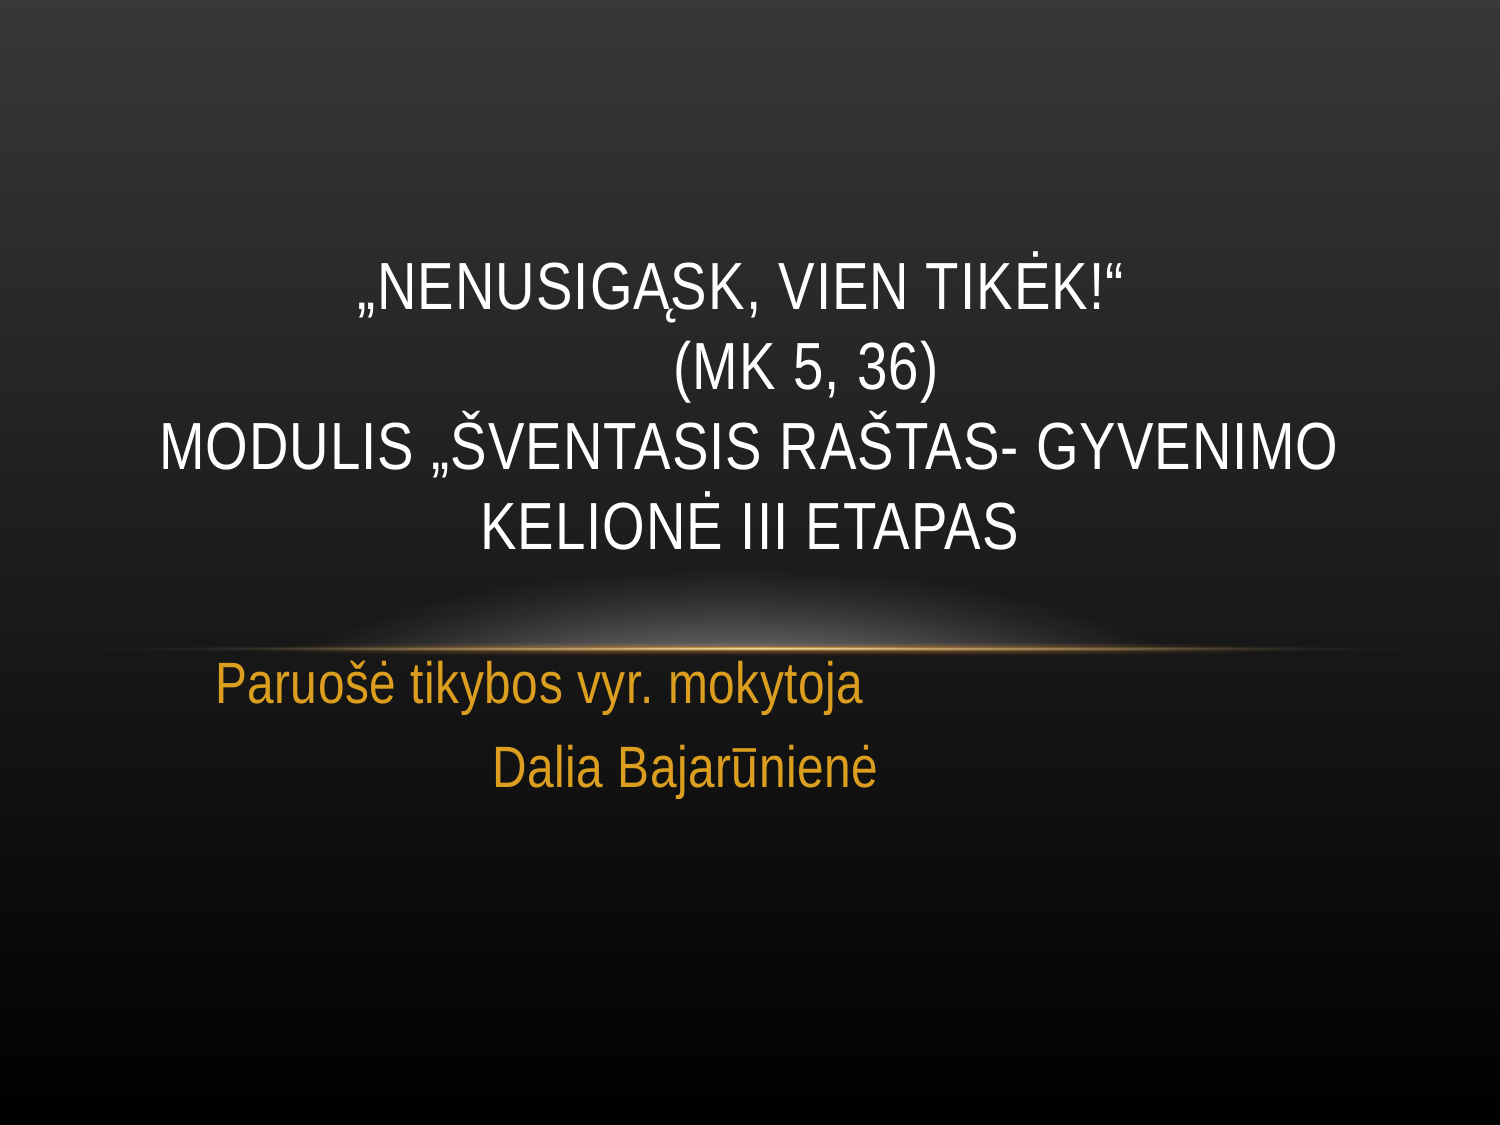

„Nenusigąsk, vien tikėk!“
 (Mk 5, 36)
Modulis „Šventasis Raštas- gyvenimo kelionė III etapas
# Paruošė tikybos vyr. mokytoja
Dalia Bajarūnienė